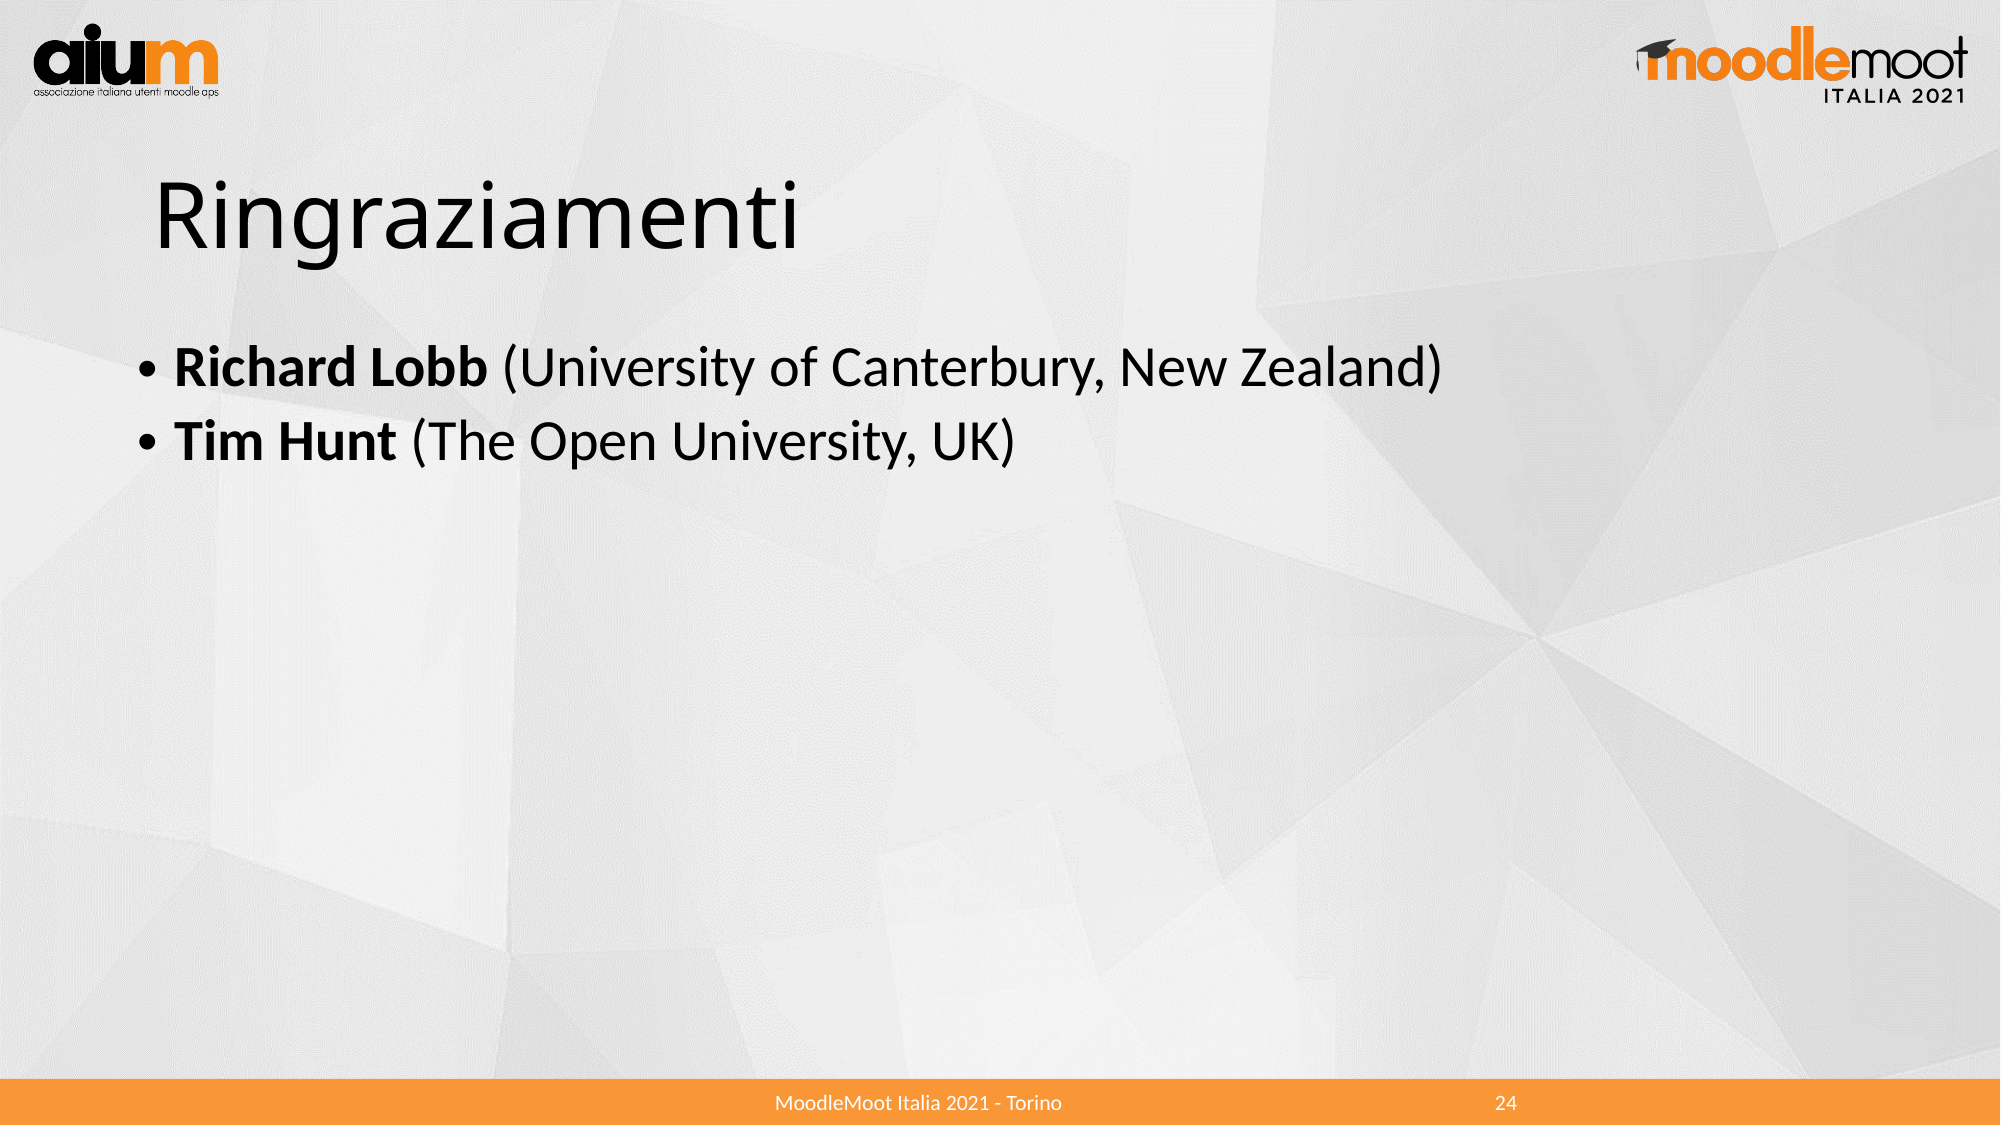

# Ringraziamenti
Richard Lobb (University of Canterbury, New Zealand)
Tim Hunt (The Open University, UK)